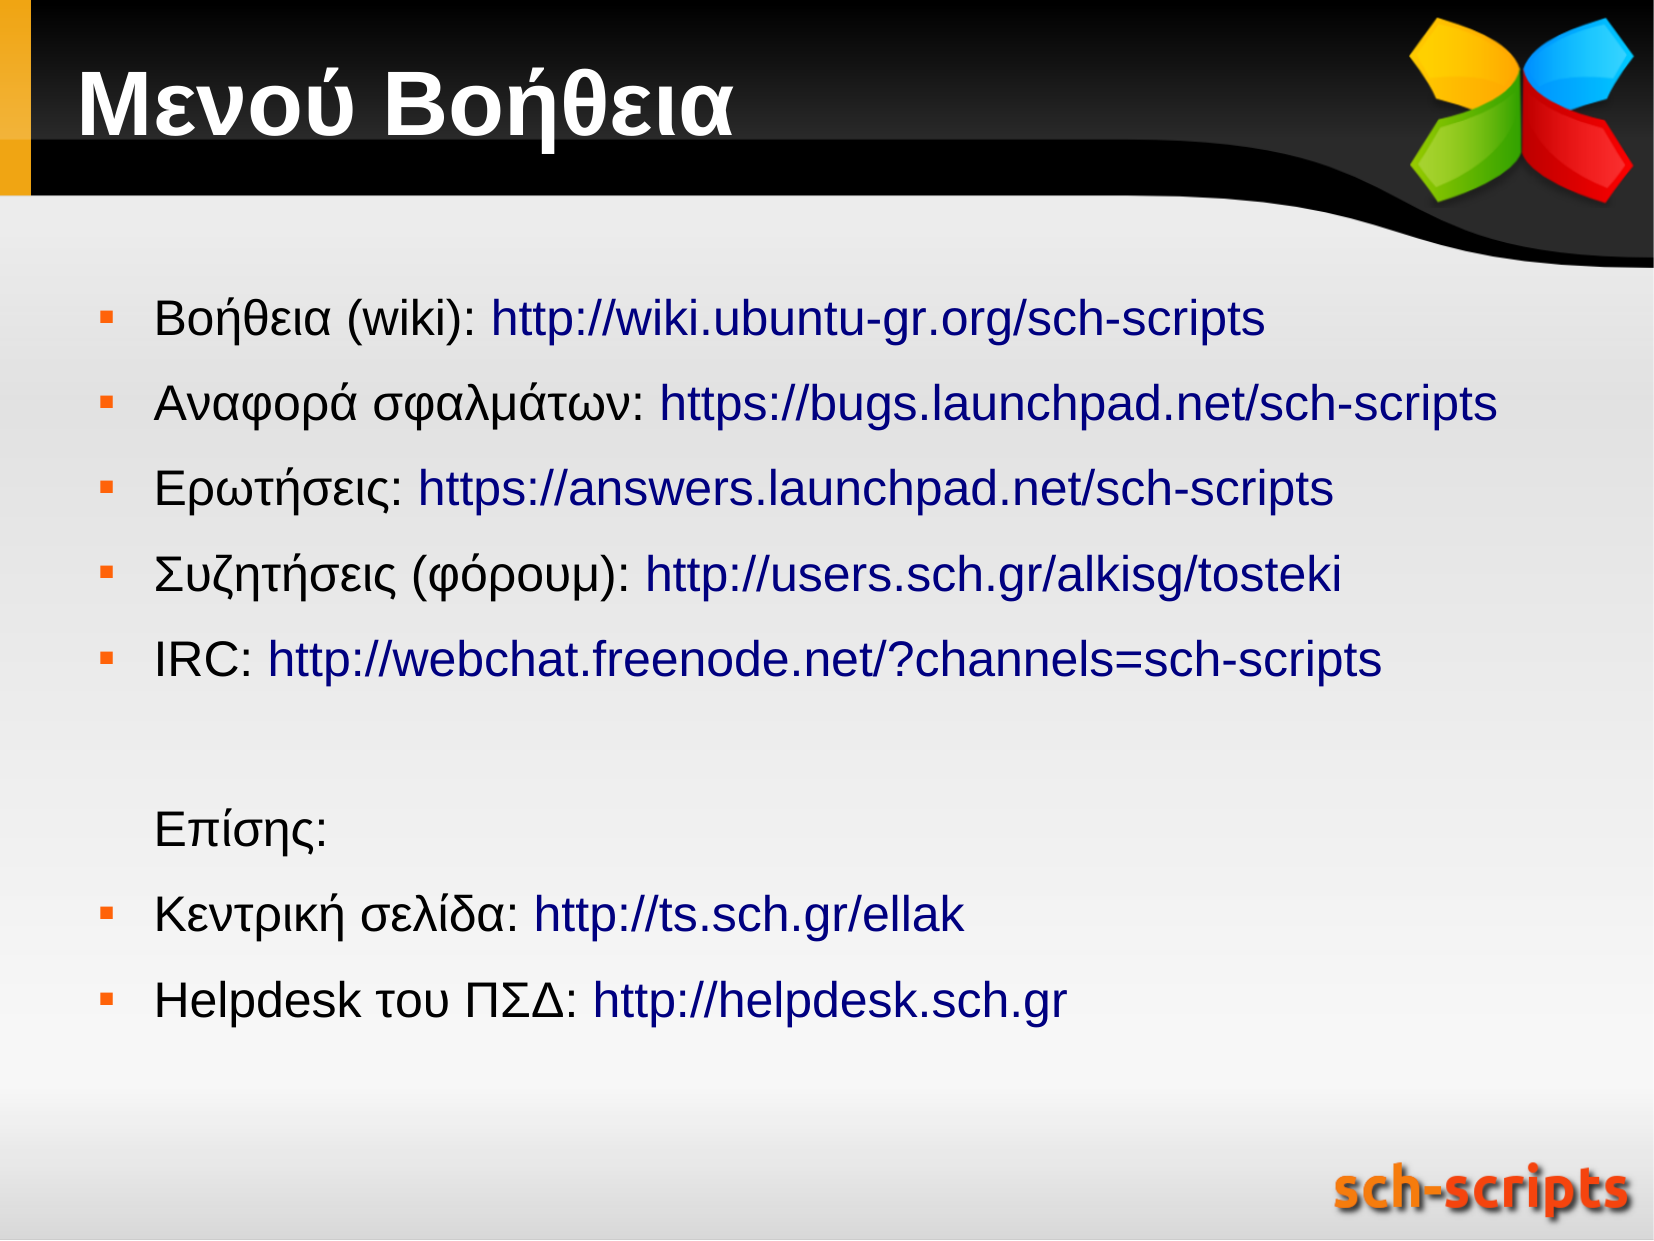

# Μενού Βοήθεια
Βοήθεια (wiki): http://wiki.ubuntu-gr.org/sch-scripts
Αναφορά σφαλμάτων: https://bugs.launchpad.net/sch-scripts
Ερωτήσεις: https://answers.launchpad.net/sch-scripts
Συζητήσεις (φόρουμ): http://users.sch.gr/alkisg/tosteki
IRC: http://webchat.freenode.net/?channels=sch-scripts
Επίσης:
Κεντρική σελίδα: http://ts.sch.gr/ellak
Helpdesk του ΠΣΔ: http://helpdesk.sch.gr